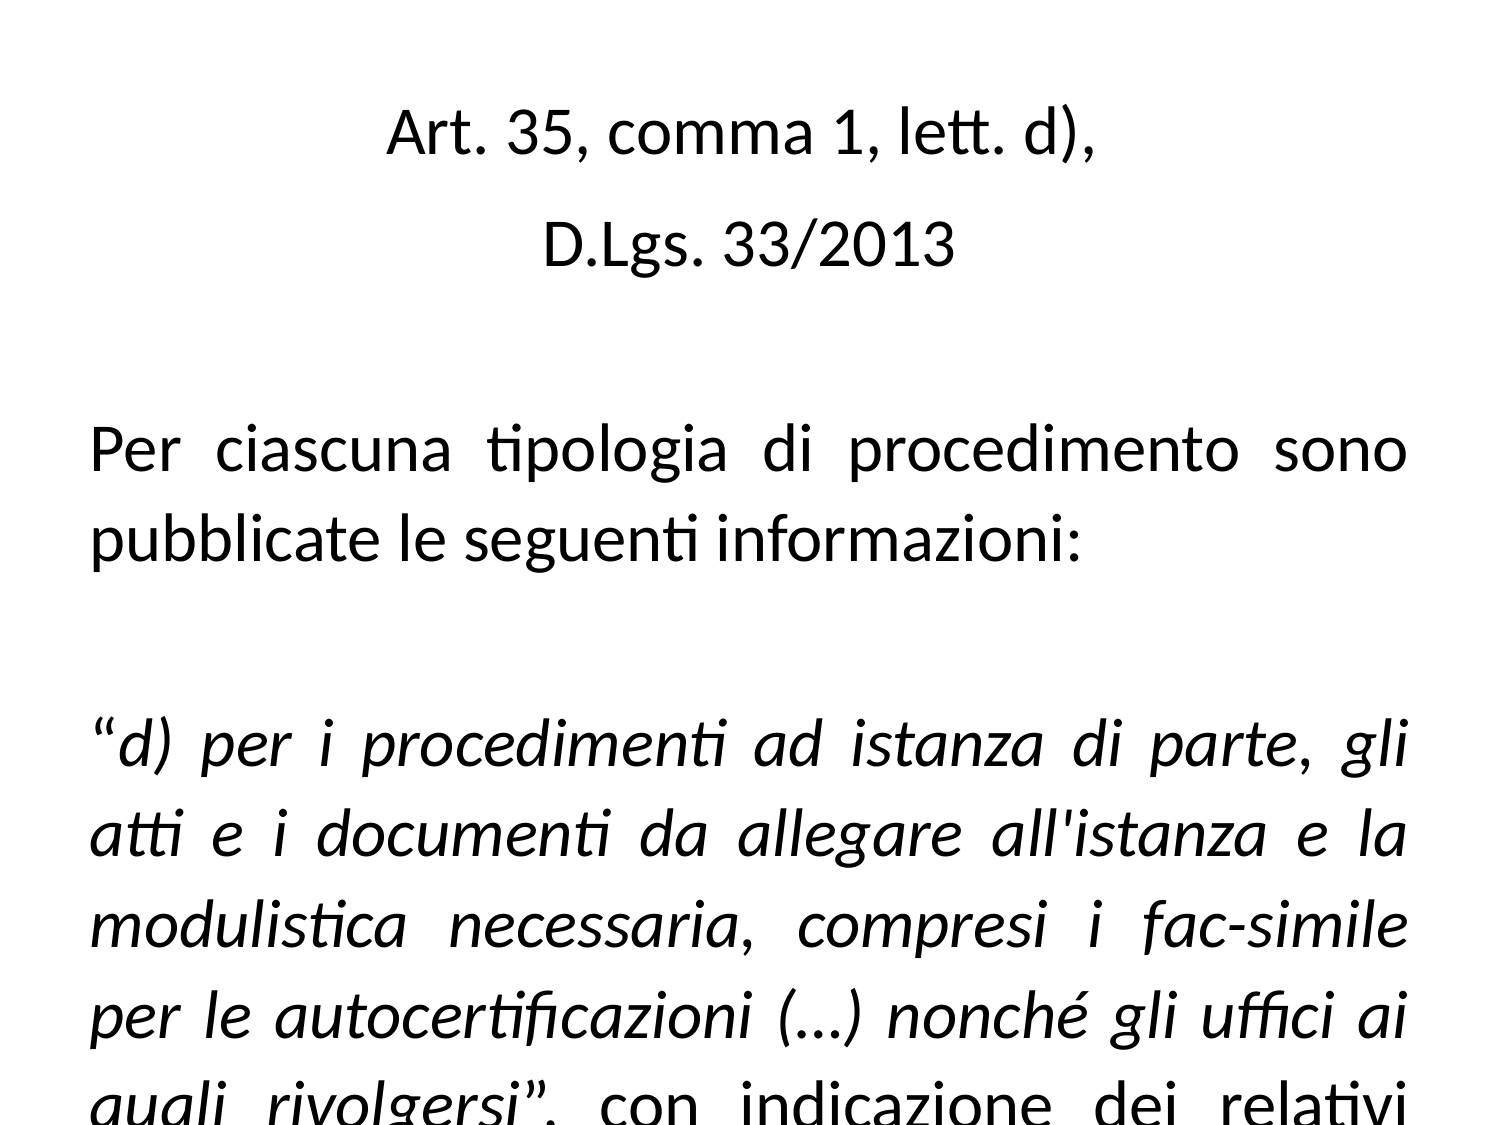

# Art. 35, comma 1, lett. d),
D.Lgs. 33/2013
Per ciascuna tipologia di procedimento sono pubblicate le seguenti informazioni:
“d) per i procedimenti ad istanza di parte, gli atti e i documenti da allegare all'istanza e la modulistica necessaria, compresi i fac-simile per le autocertificazioni (…) nonché gli uffici ai quali rivolgersi”, con indicazione dei relativi recapiti.